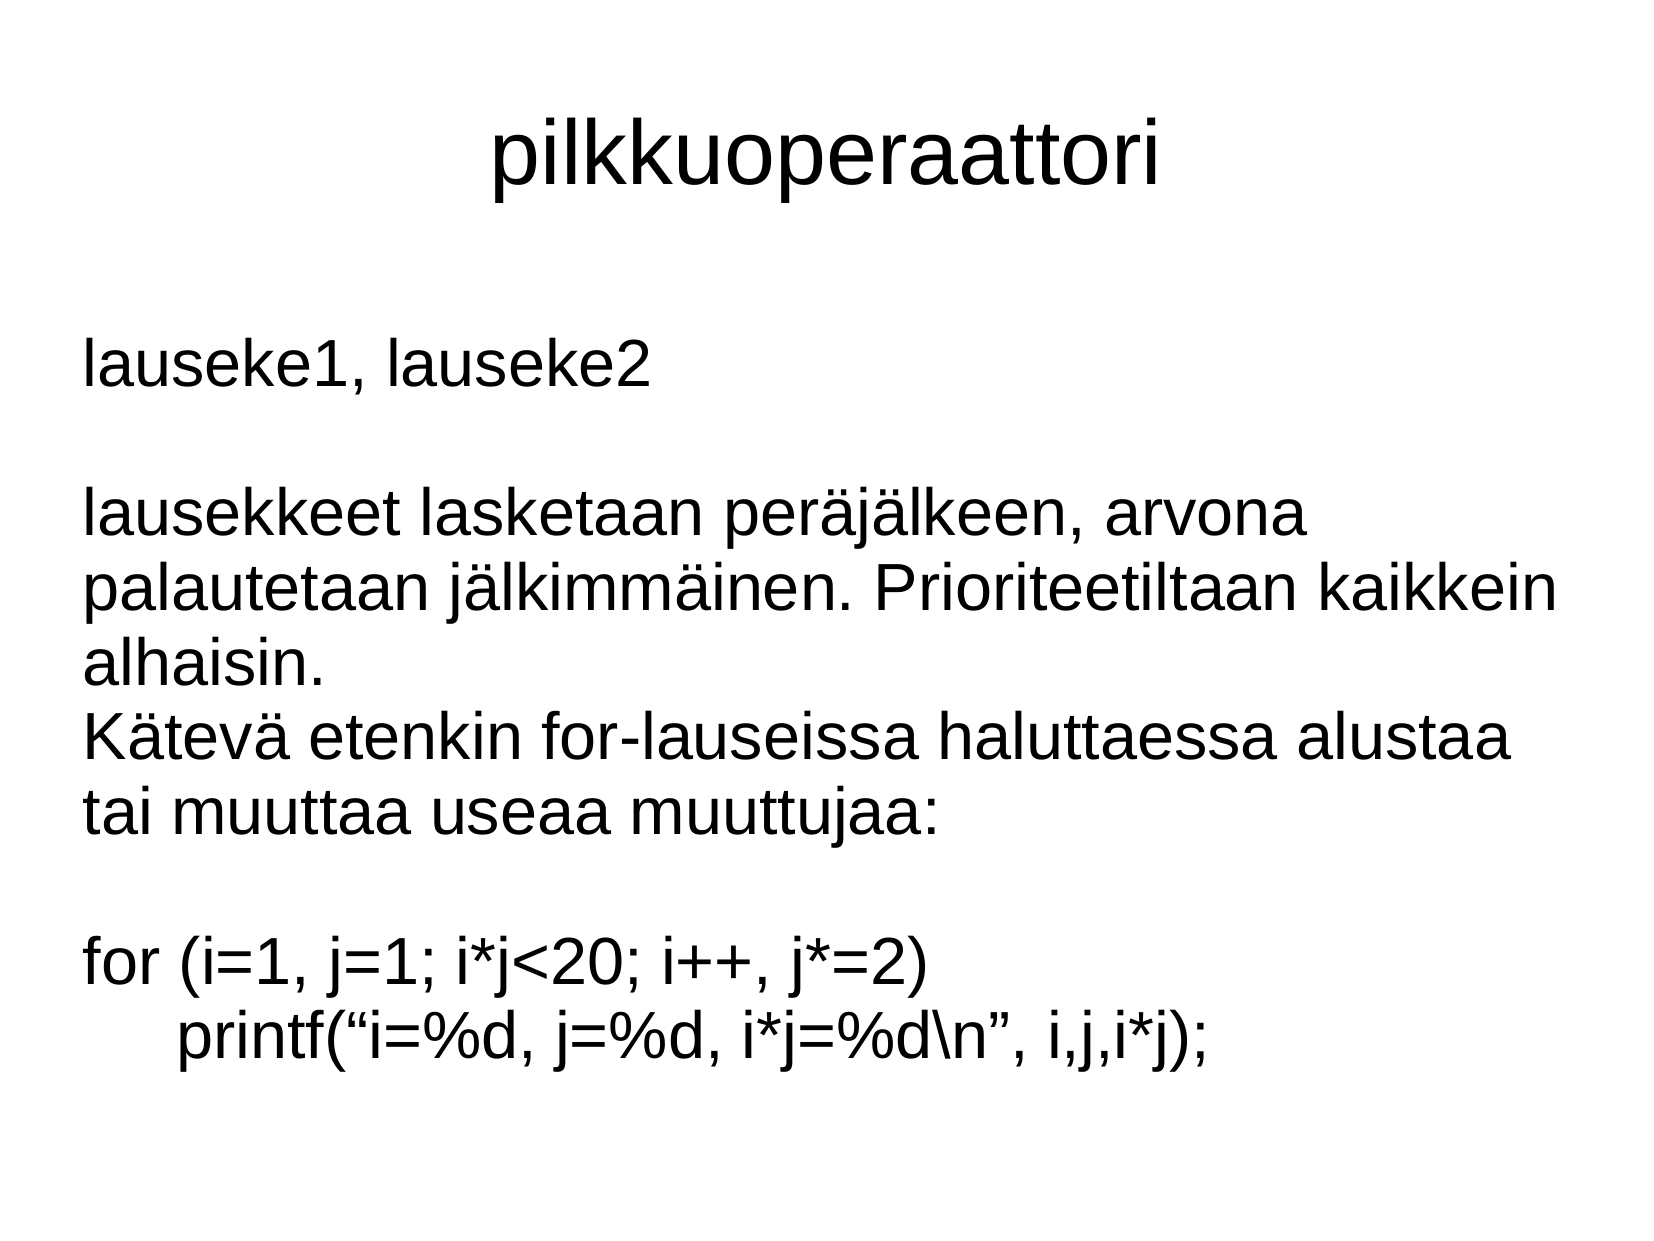

# pilkkuoperaattori
lauseke1, lauseke2
lausekkeet lasketaan peräjälkeen, arvona palautetaan jälkimmäinen. Prioriteetiltaan kaikkein alhaisin.
Kätevä etenkin for-lauseissa haluttaessa alustaa tai muuttaa useaa muuttujaa:
for (i=1, j=1; i*j<20; i++, j*=2)
	 printf(“i=%d, j=%d, i*j=%d\n”, i,j,i*j);